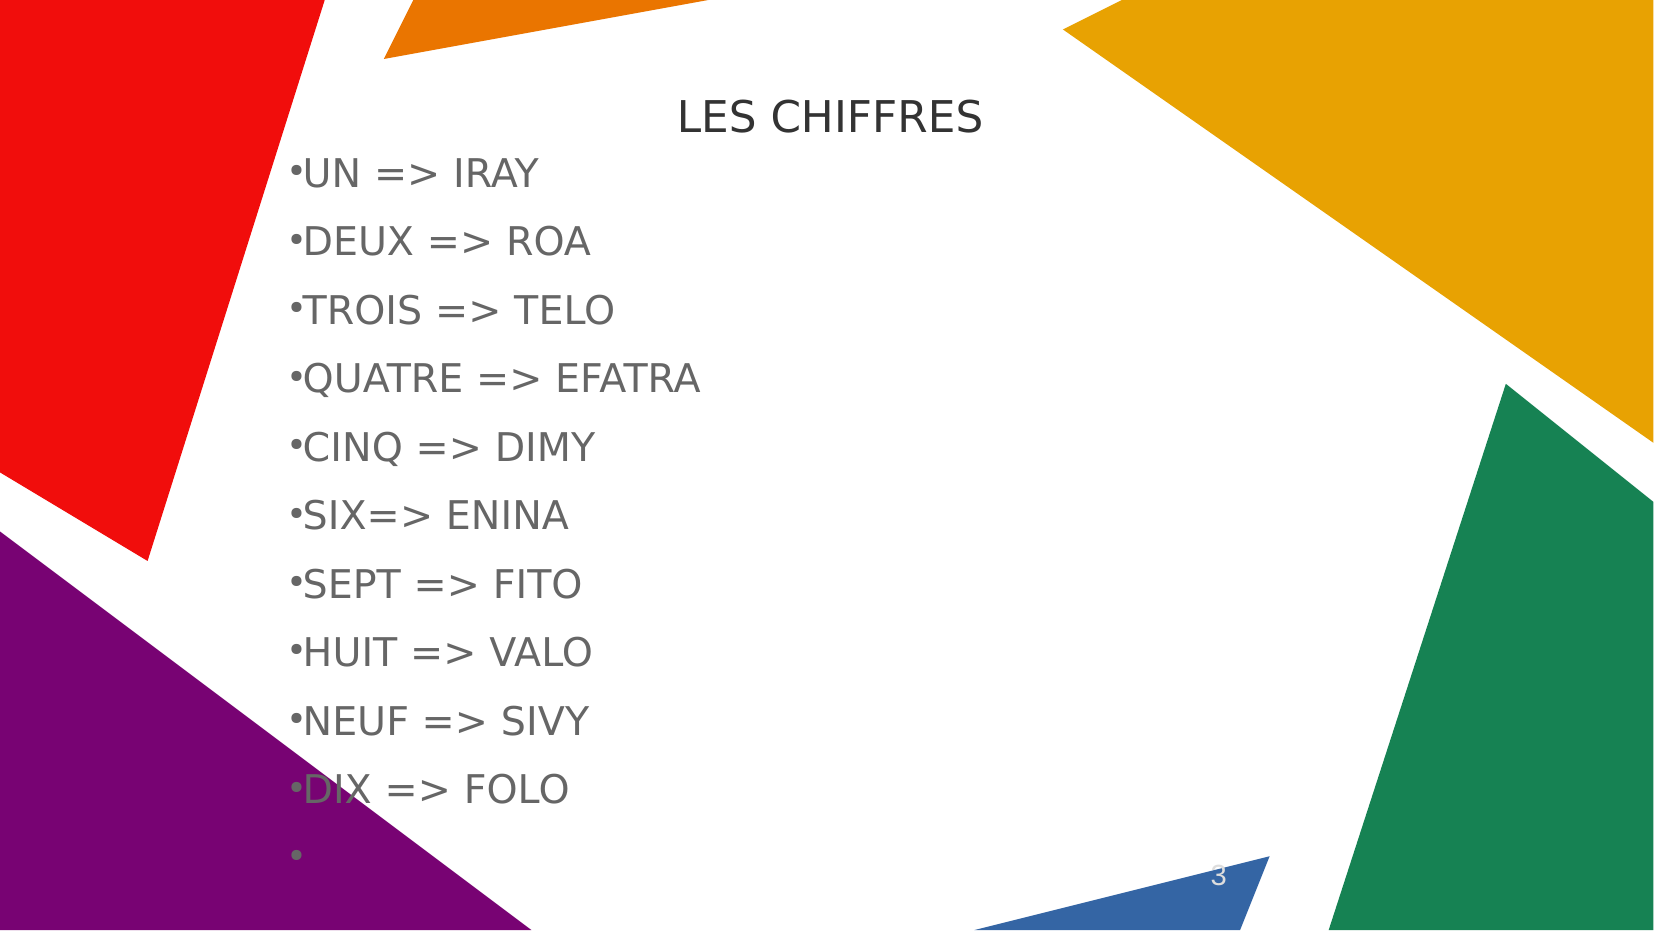

# LES CHIFFRES
UN => IRAY
DEUX => ROA
TROIS => TELO
QUATRE => EFATRA
CINQ => DIMY
SIX=> ENINA
SEPT => FITO
HUIT => VALO
NEUF => SIVY
DIX => FOLO
2